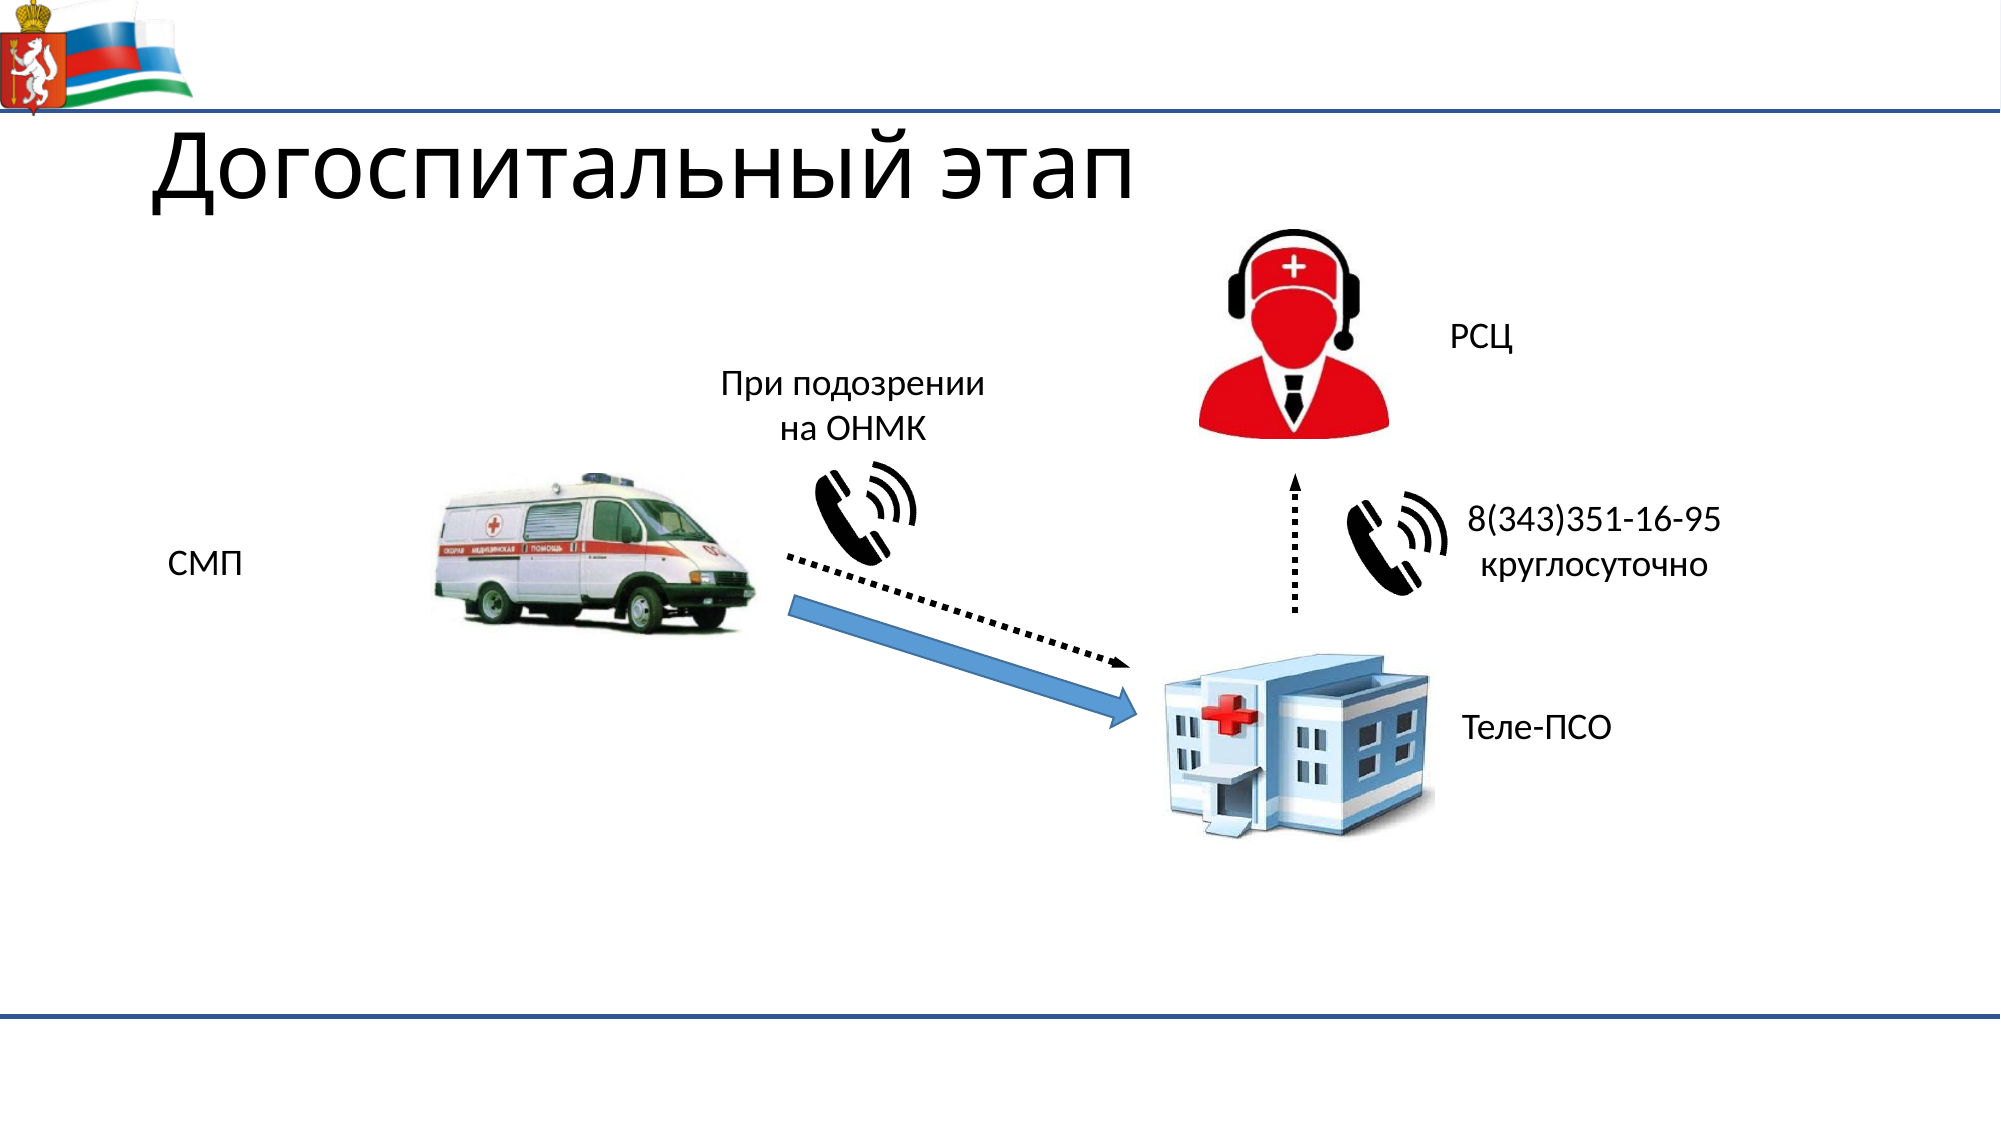

# Догоспитальный этап
РСЦ
При подозрении на ОНМК
8(343)351-16-95
круглосуточно
СМП
Теле-ПСО